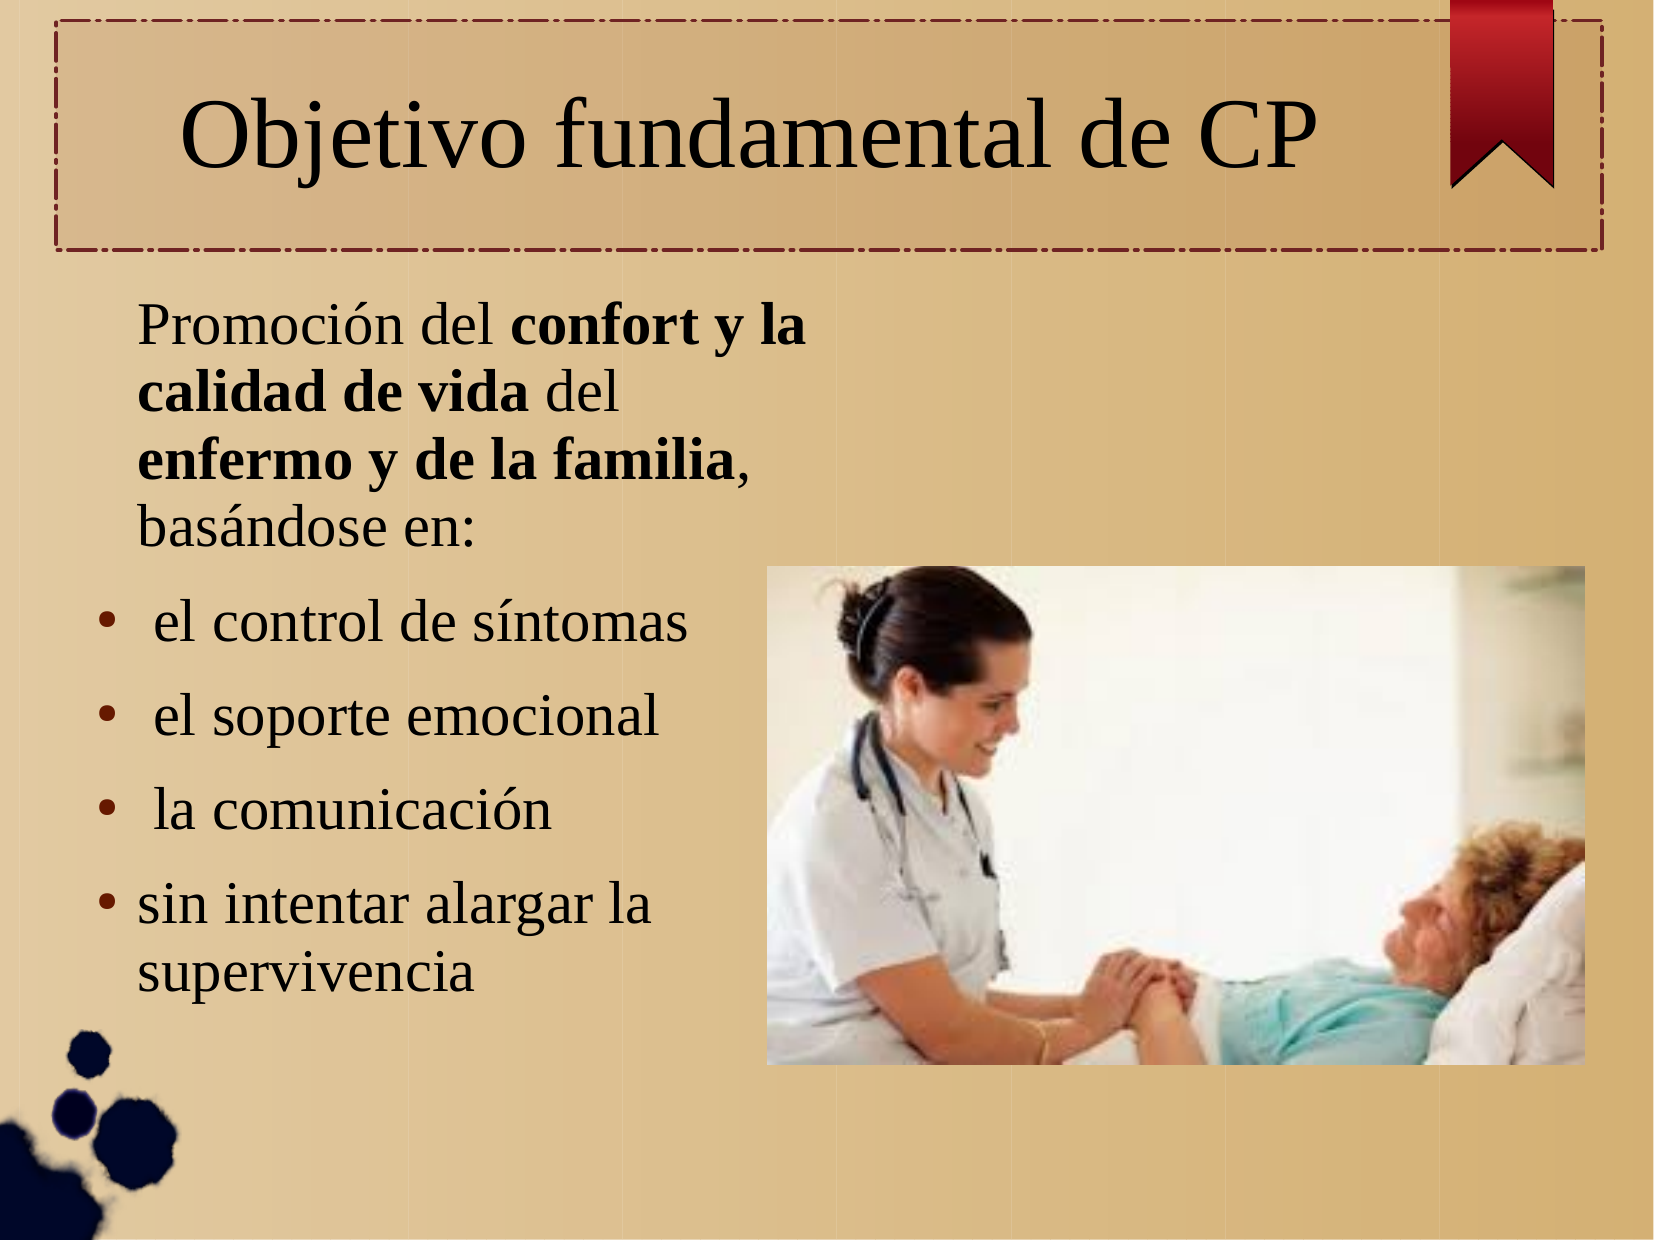

# Objetivo fundamental de CP
Promoción del confort y la calidad de vida del enfermo y de la familia, basándose en:
 el control de síntomas
 el soporte emocional
 la comunicación
sin intentar alargar la supervivencia